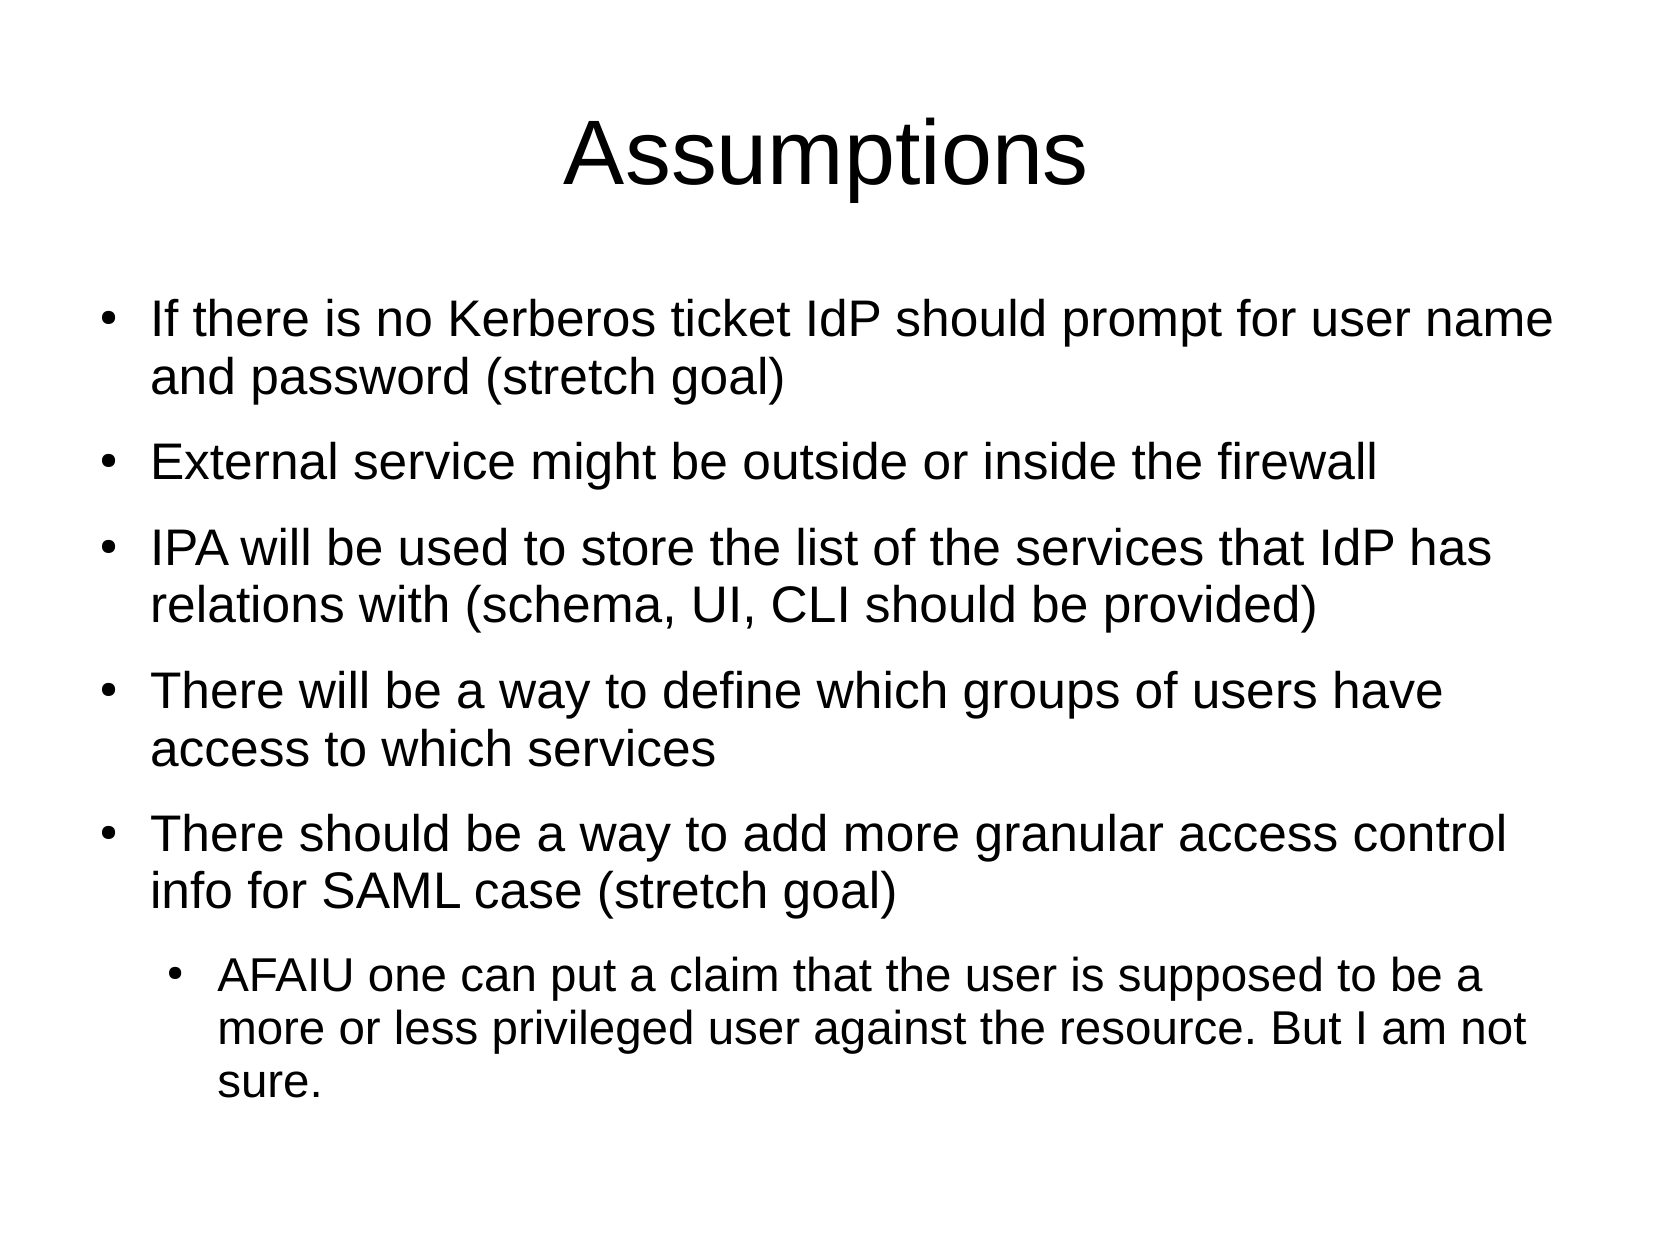

# Assumptions
If there is no Kerberos ticket IdP should prompt for user name and password (stretch goal)
External service might be outside or inside the firewall
IPA will be used to store the list of the services that IdP has relations with (schema, UI, CLI should be provided)
There will be a way to define which groups of users have access to which services
There should be a way to add more granular access control info for SAML case (stretch goal)
AFAIU one can put a claim that the user is supposed to be a more or less privileged user against the resource. But I am not sure.